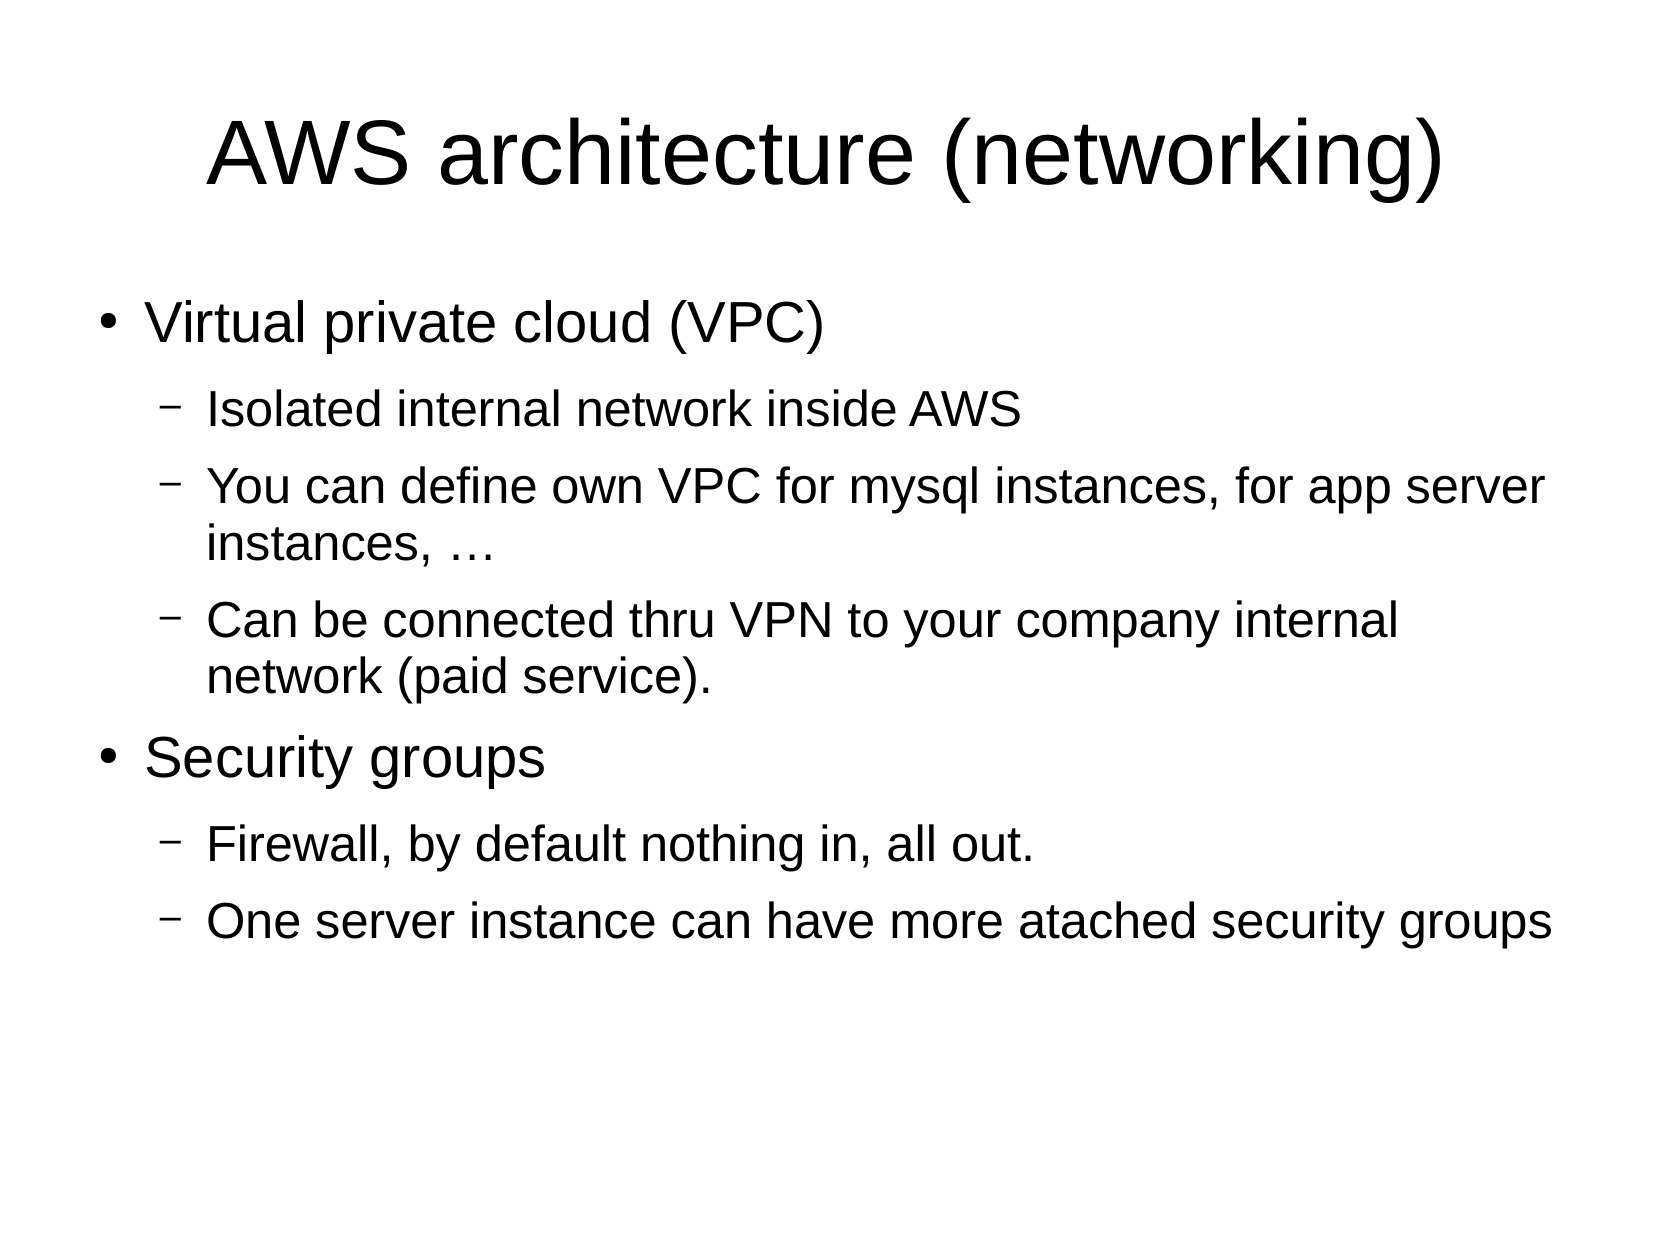

# AWS architecture (networking)
Virtual private cloud (VPC)
Isolated internal network inside AWS
You can define own VPC for mysql instances, for app server instances, …
Can be connected thru VPN to your company internal network (paid service).
Security groups
Firewall, by default nothing in, all out.
One server instance can have more atached security groups